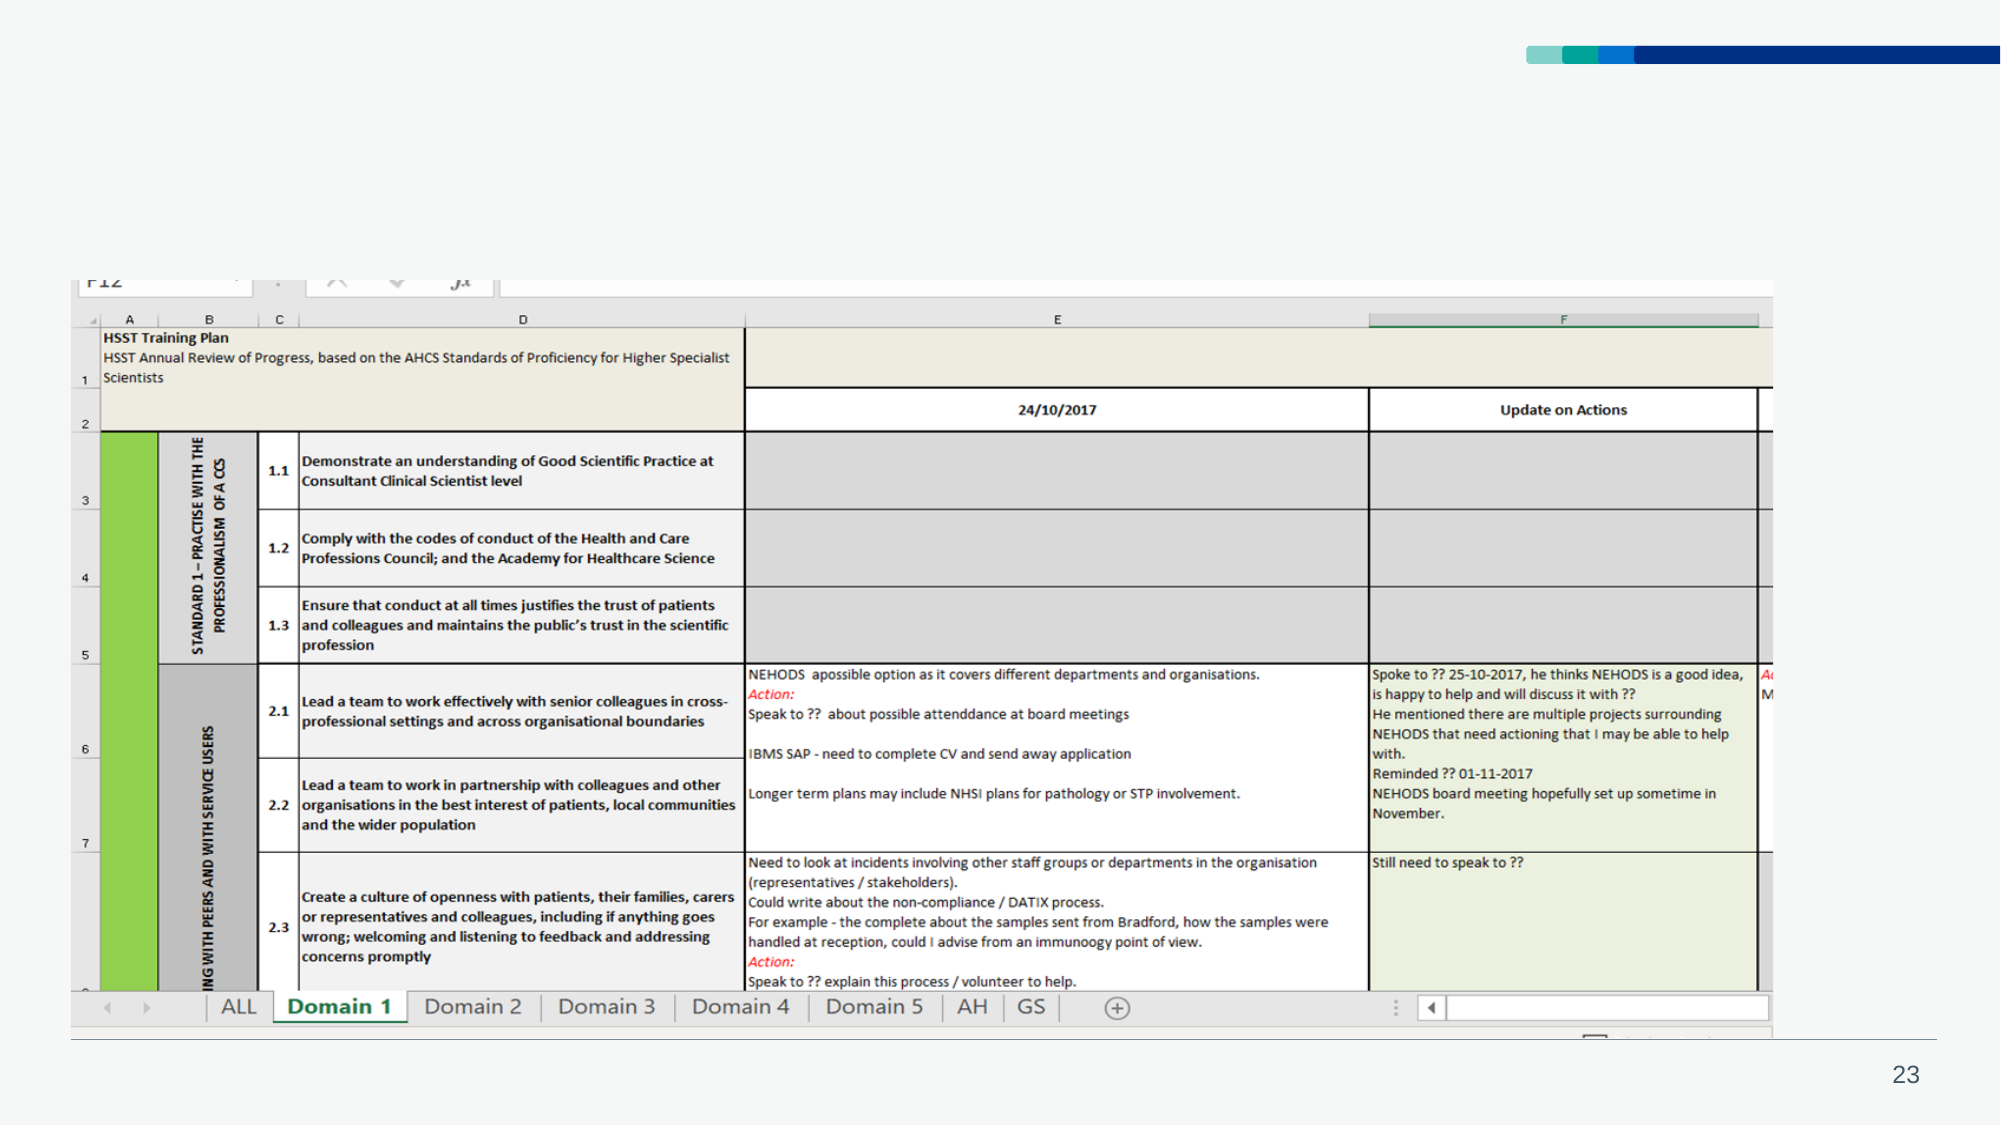

# Example 4 training plan – Life sciences